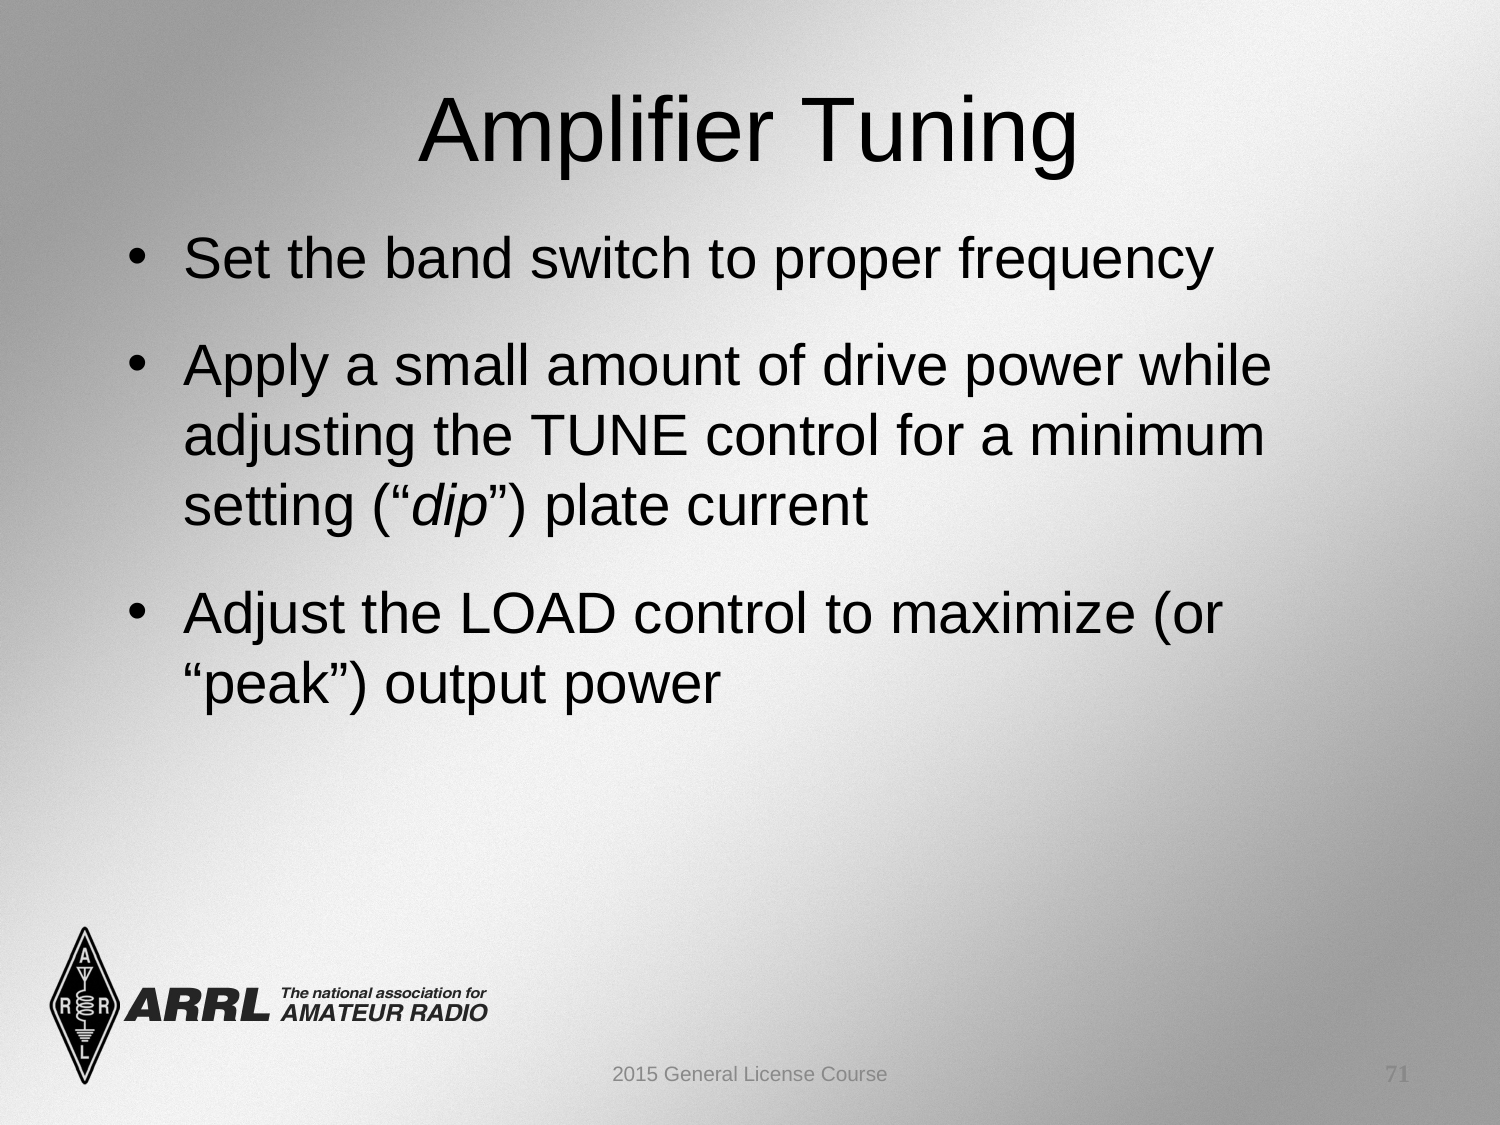

Amplifier Tuning
Set the band switch to proper frequency
Apply a small amount of drive power while adjusting the TUNE control for a minimum setting (“dip”) plate current
Adjust the LOAD control to maximize (or “peak”) output power
2015 General License Course